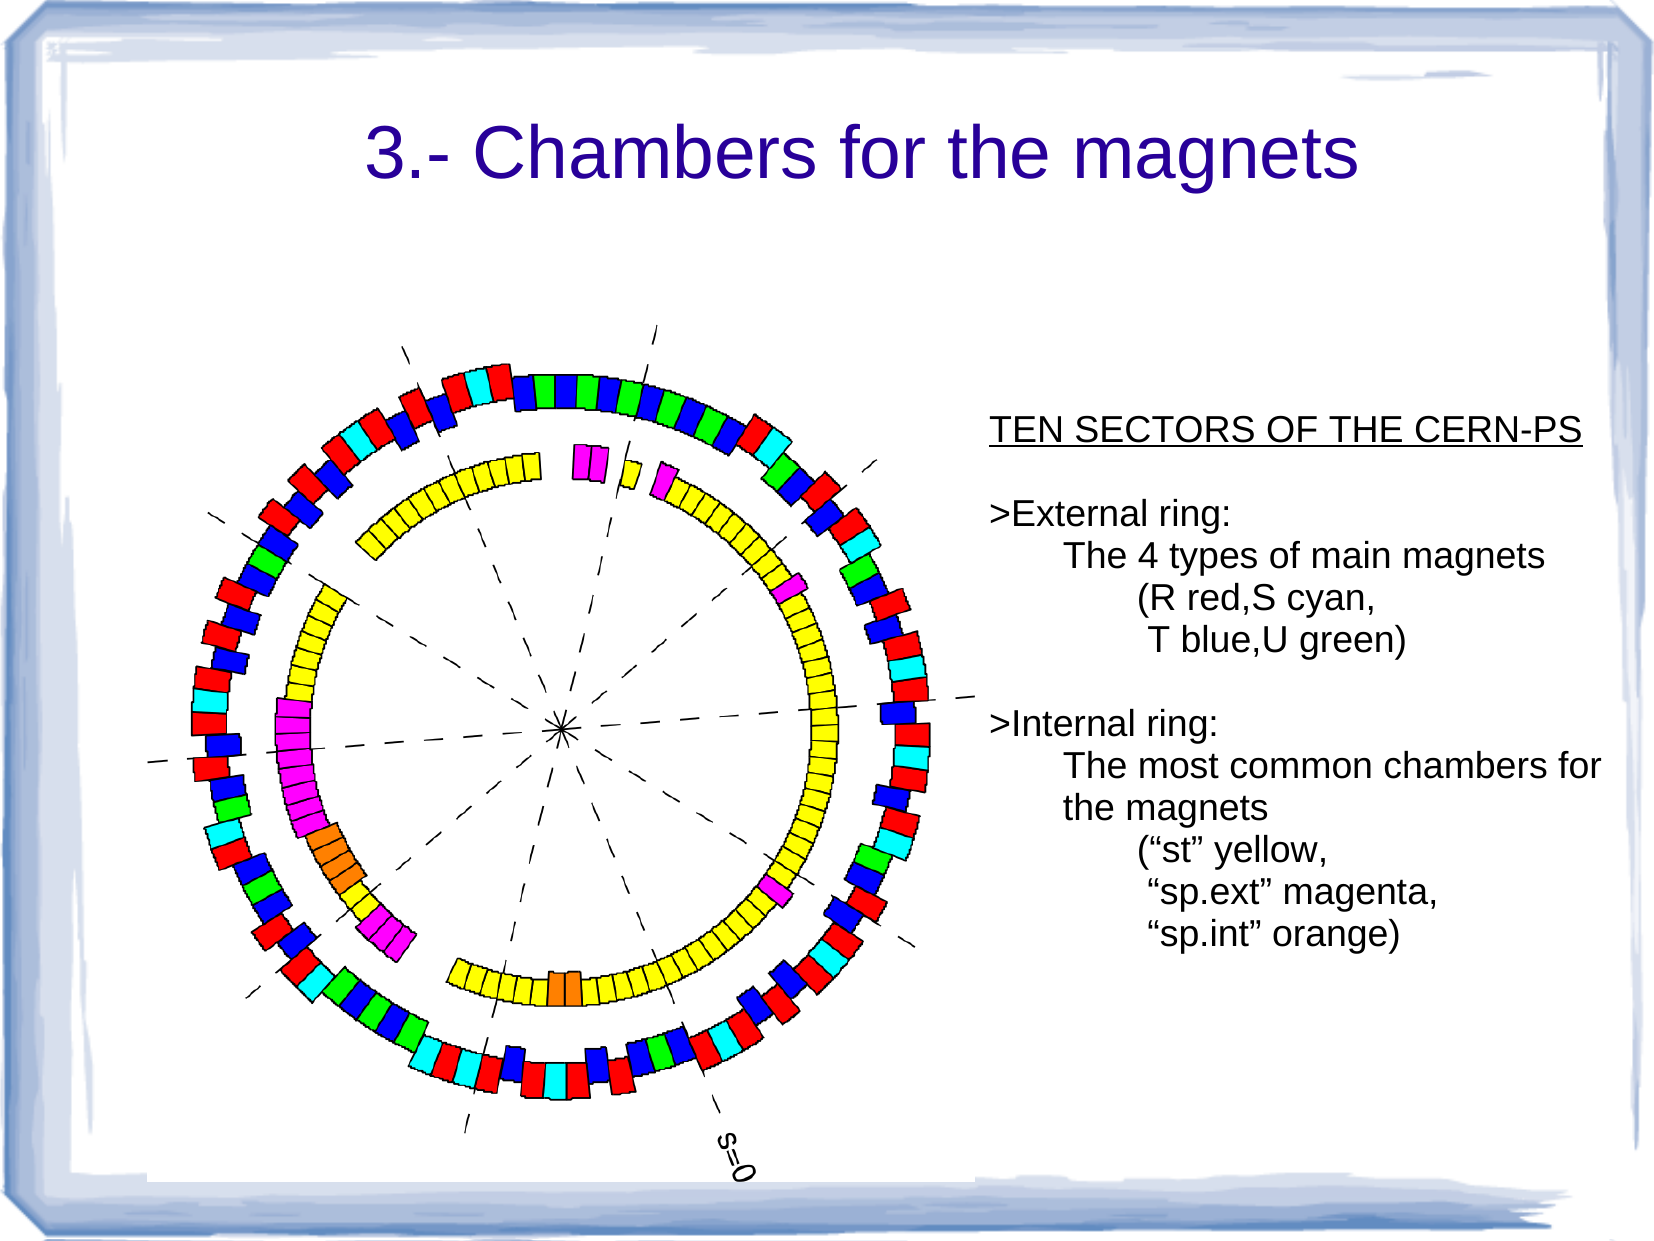

# 3.- Chambers for the magnets
TEN SECTORS OF THE CERN-PS
>External ring:
	The 4 types of main magnets
		(R red,S cyan,
		 T blue,U green)
>Internal ring:
	The most common chambers for	the magnets
		(“st” yellow,
		 “sp.ext” magenta,
		 “sp.int” orange)